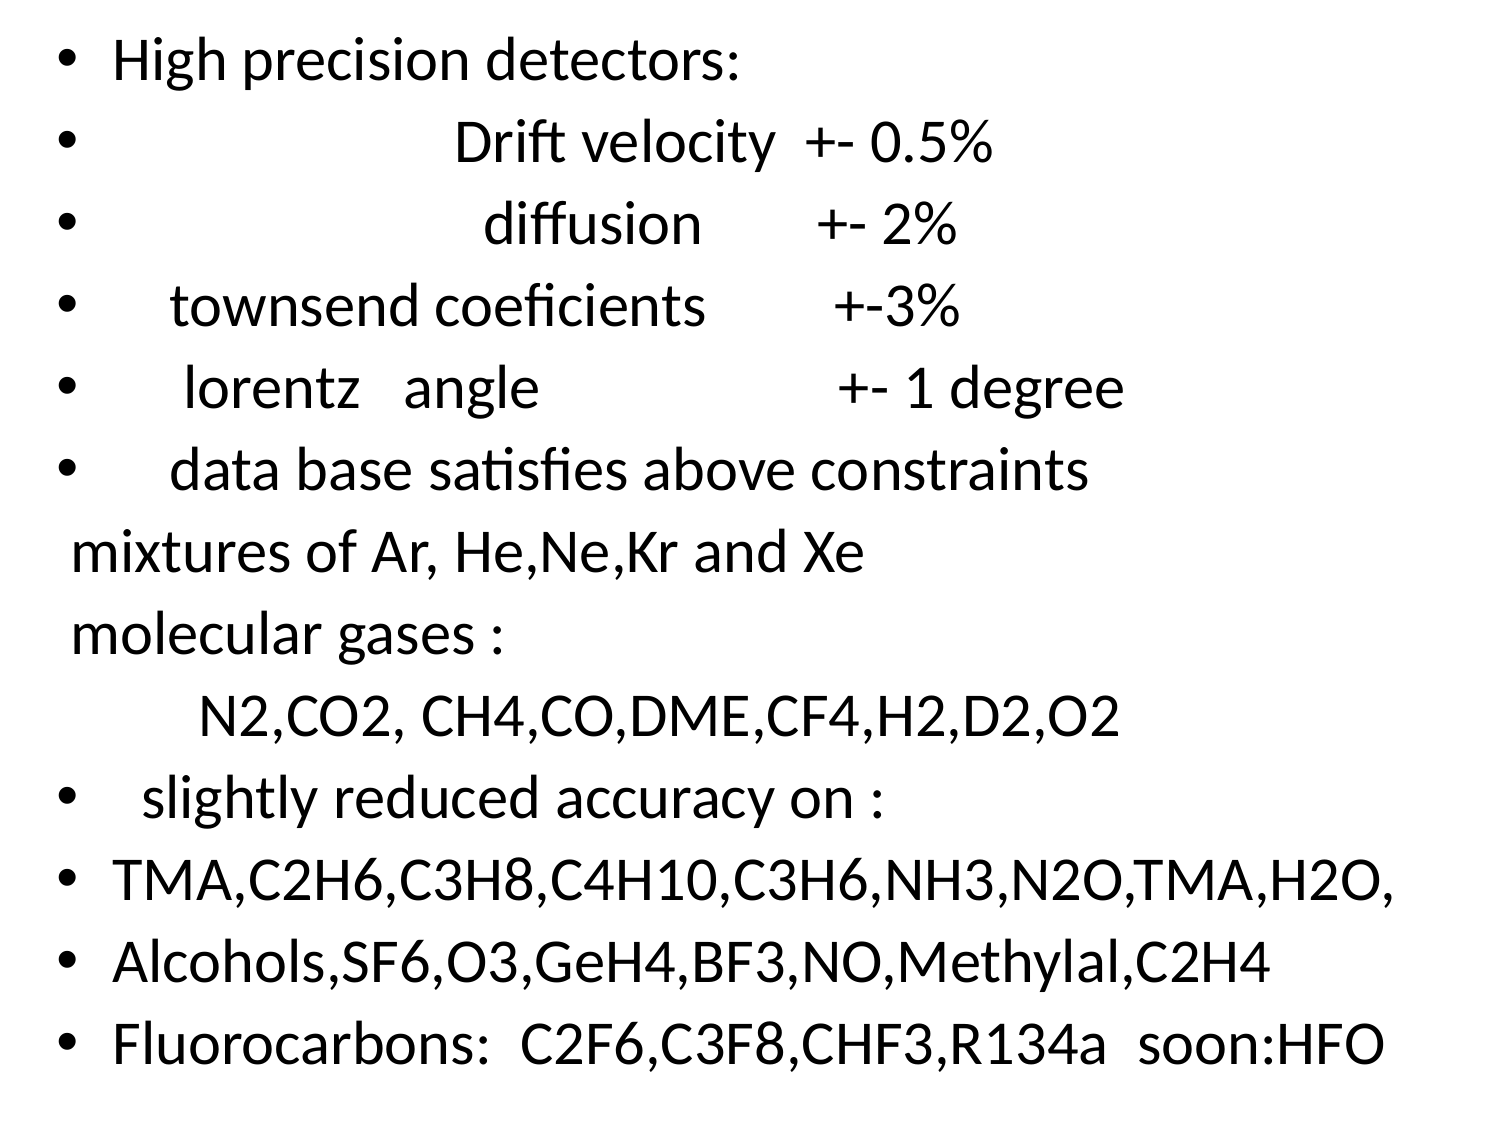

# High precision detectors:
 Drift velocity +- 0.5%
 diffusion +- 2%
 townsend coeficients +-3%
 lorentz angle +- 1 degree
 data base satisfies above constraints
 mixtures of Ar, He,Ne,Kr and Xe
 molecular gases :
 N2,CO2, CH4,CO,DME,CF4,H2,D2,O2
 slightly reduced accuracy on :
TMA,C2H6,C3H8,C4H10,C3H6,NH3,N2O,TMA,H2O,
Alcohols,SF6,O3,GeH4,BF3,NO,Methylal,C2H4
Fluorocarbons: C2F6,C3F8,CHF3,R134a soon:HFO